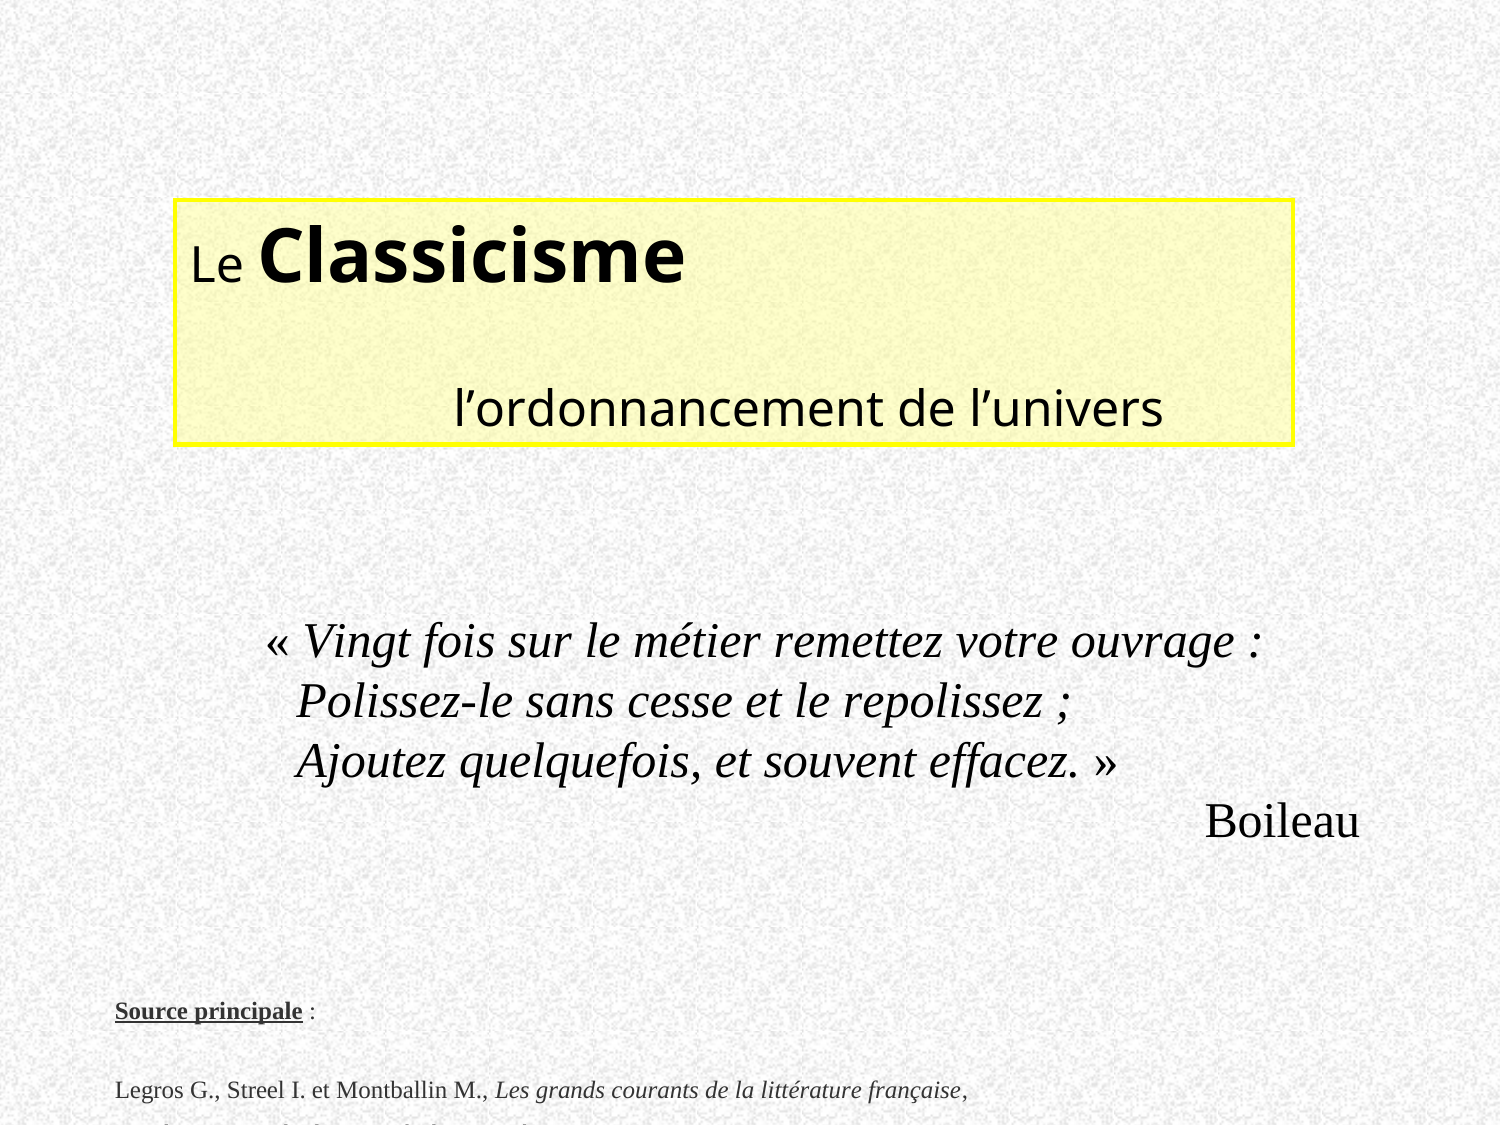

Le Classicisme
	l’ordonnancement de l’univers
« Vingt fois sur le métier remettez votre ouvrage :
Polissez-le sans cesse et le repolissez ;
Ajoutez quelquefois, et souvent effacez. »
Boileau
Source principale :
Legros G., Streel I. et Montballin M., Les grands courants de la littérature française,
Actualquarto, SA Ed. Altiora Averbode, 2003. isbn : 90-317-1970-6